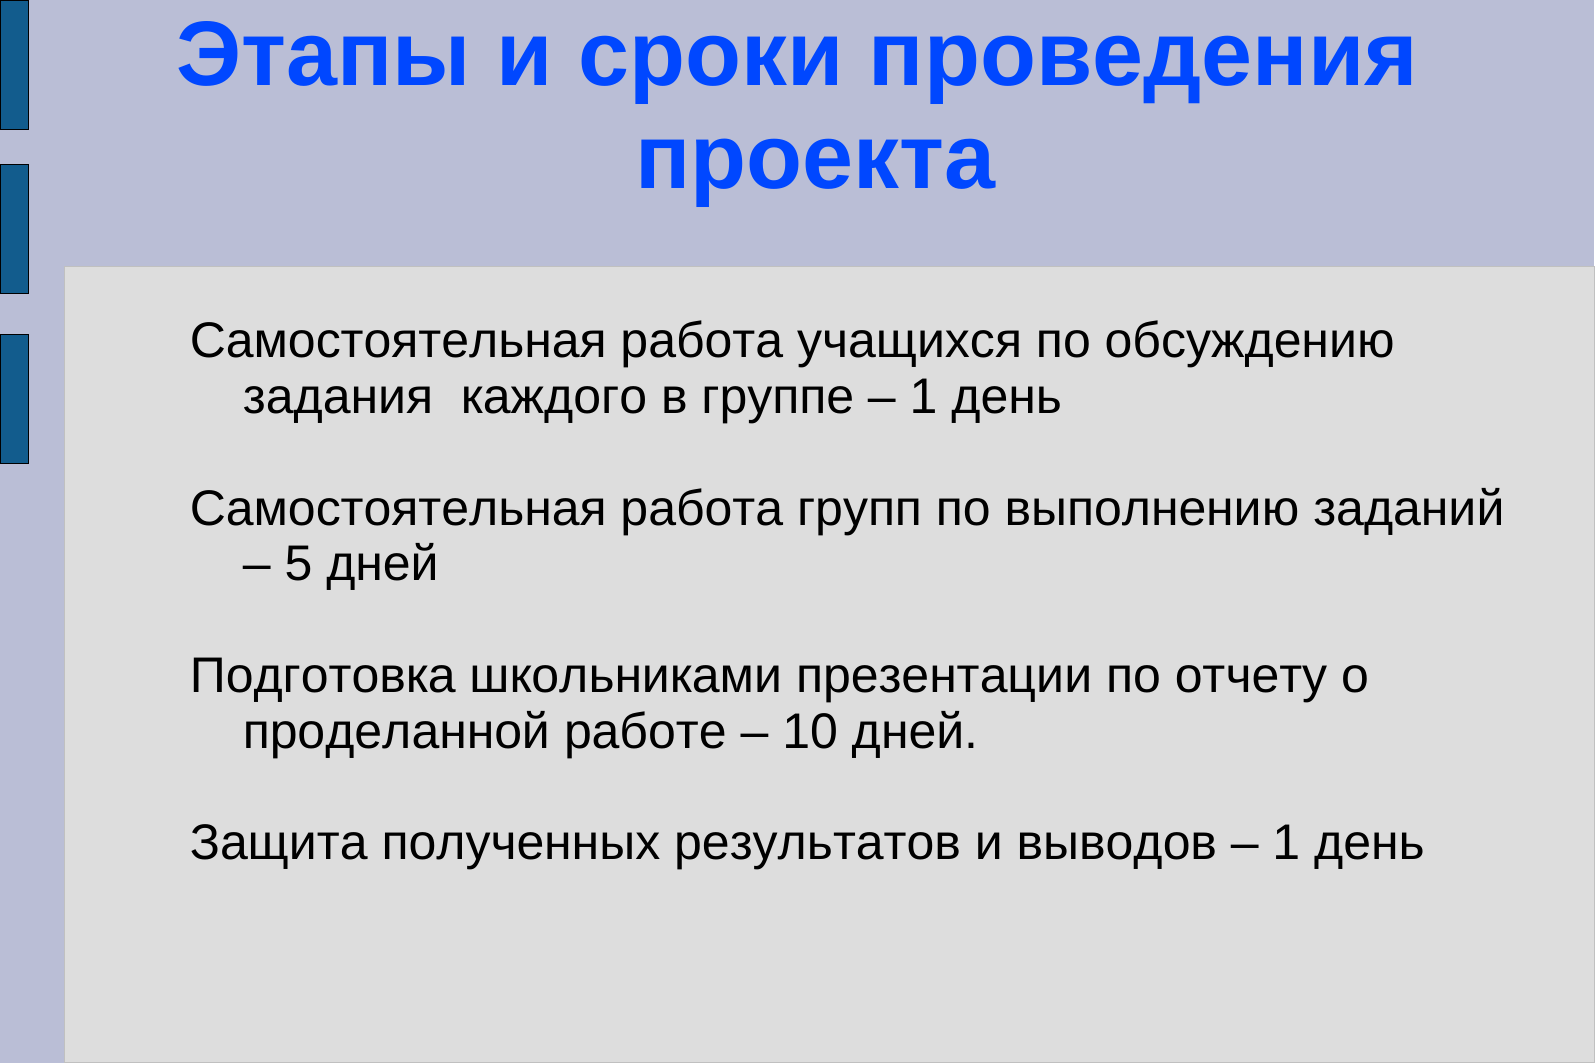

# Этапы и сроки проведения проекта
Самостоятельная работа учащихся по обсуждению задания каждого в группе – 1 день
Самостоятельная работа групп по выполнению заданий – 5 дней
Подготовка школьниками презентации по отчету о проделанной работе – 10 дней.
Защита полученных результатов и выводов – 1 день